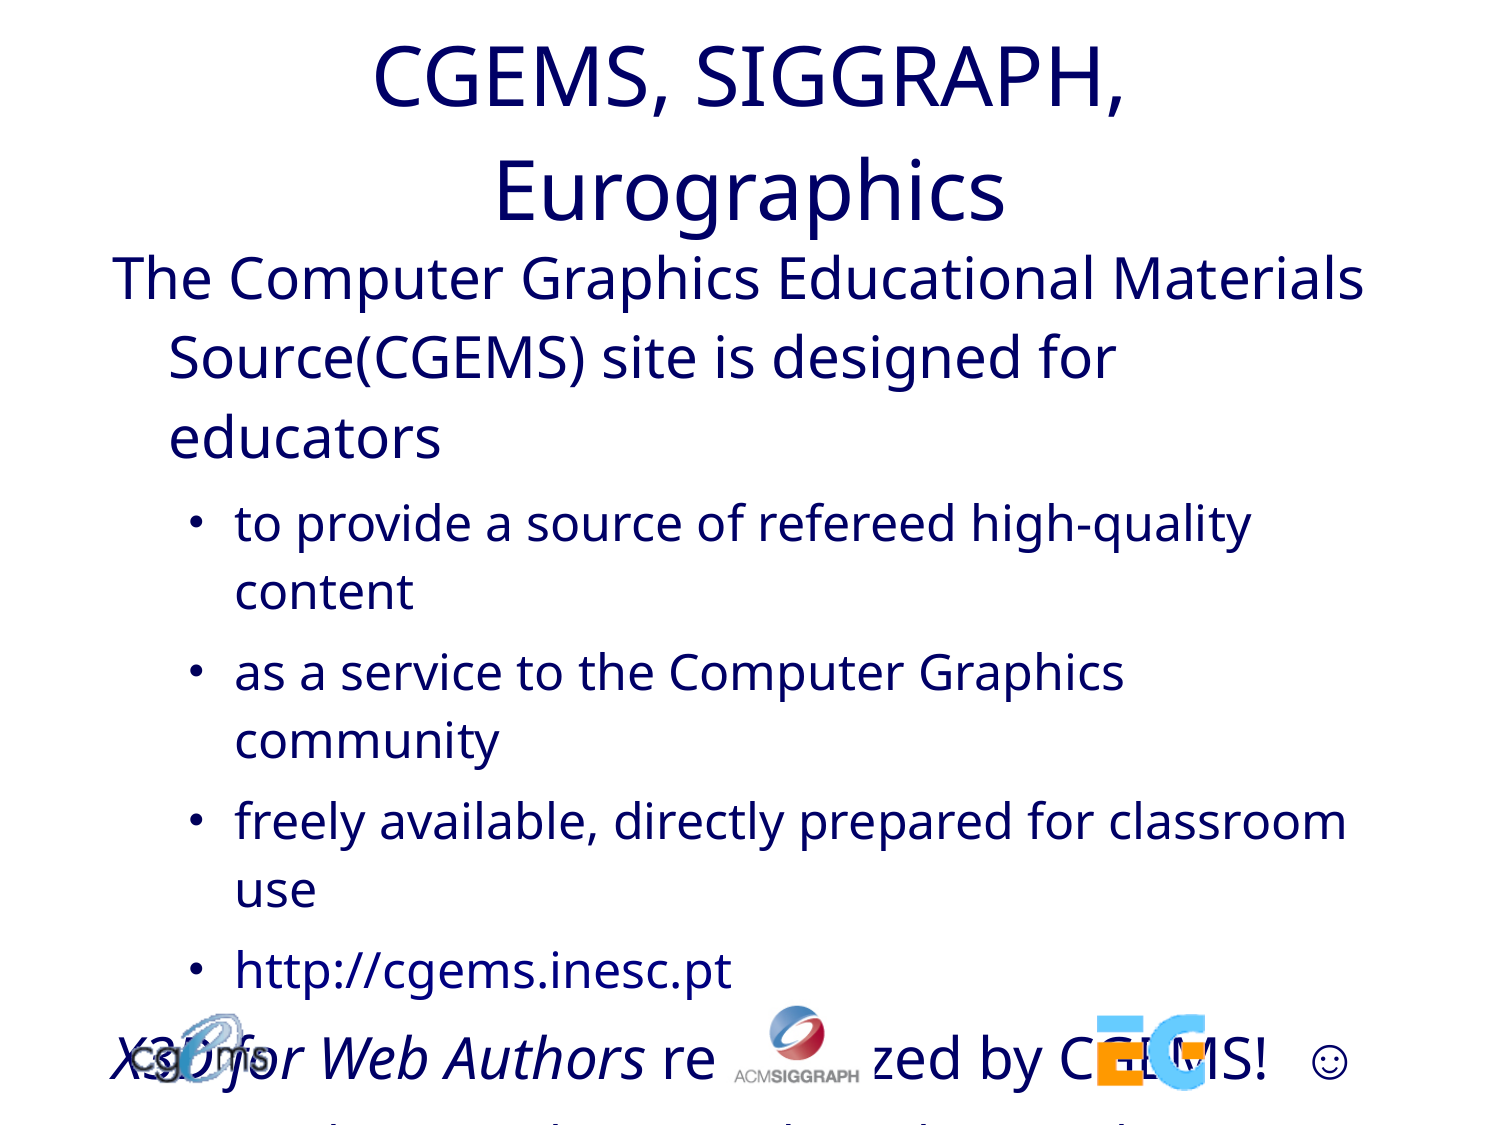

# CGEMS, SIGGRAPH, Eurographics
The Computer Graphics Educational Materials Source(CGEMS) site is designed for educators
to provide a source of refereed high-quality content
as a service to the Computer Graphics community
freely available, directly prepared for classroom use
http://cgems.inesc.pt
X3D for Web Authors recognized by CGEMS! ☺
Book materials: X3D-Edit tool, examples, slidesets
Received jury award for Best Submission 2008
CGEMS supported by SIGGRAPH, Eurographics